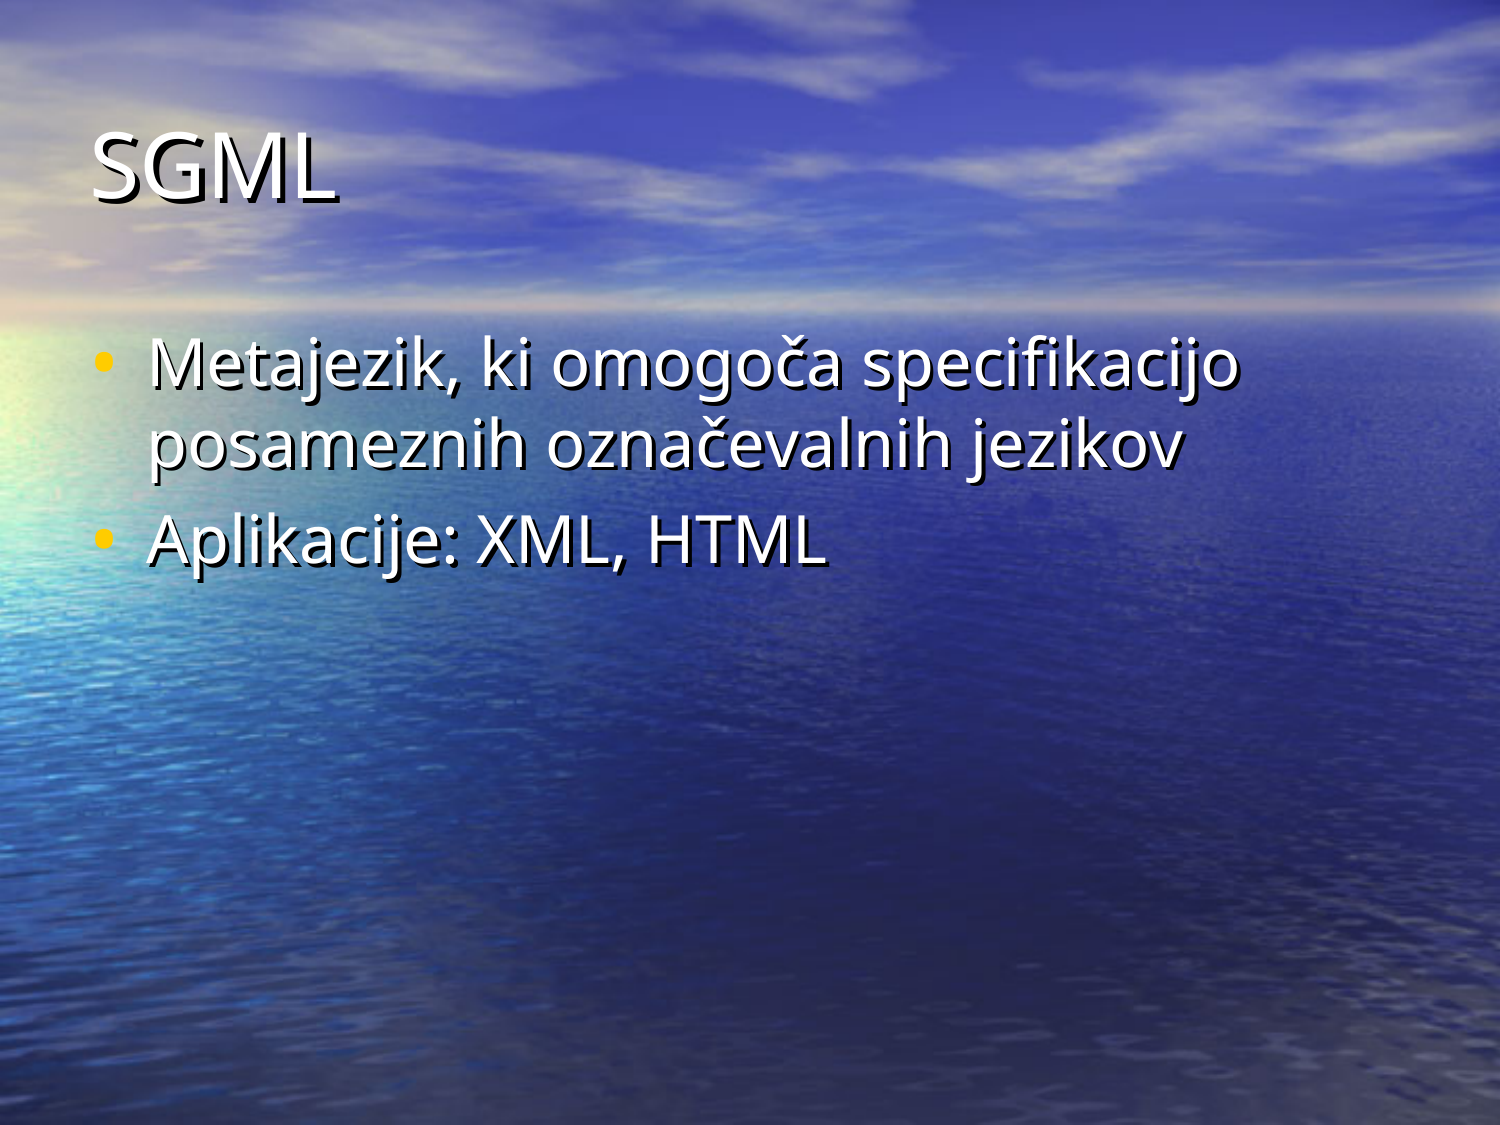

# SGML
Metajezik, ki omogoča specifikacijo posameznih označevalnih jezikov
Aplikacije: XML, HTML